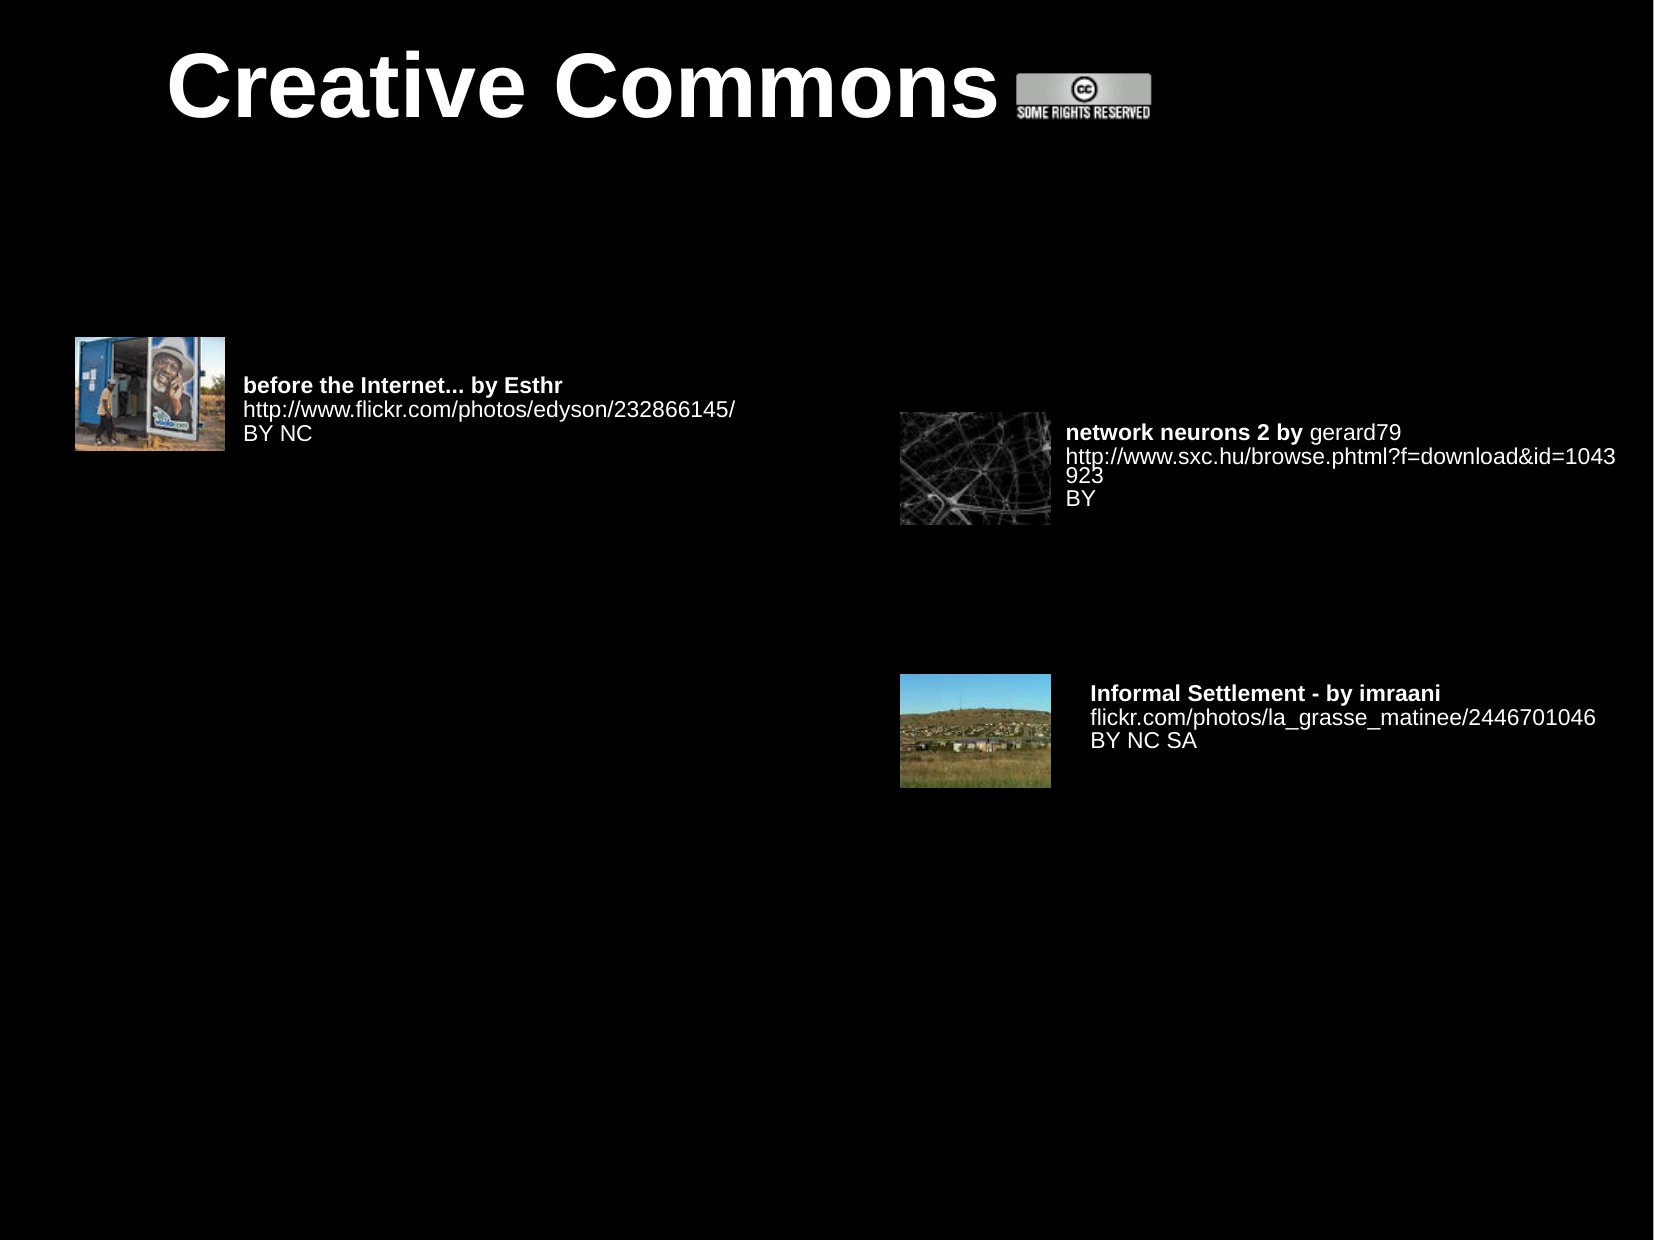

Creative Commons
network neurons 2 by gerard79
http://www.sxc.hu/browse.phtml?f=download&id=1043923
BY
before the Internet... by Esthr
http://www.flickr.com/photos/edyson/232866145/
BY NC
Informal Settlement - by imraani
flickr.com/photos/la_grasse_matinee/2446701046
BY NC SA